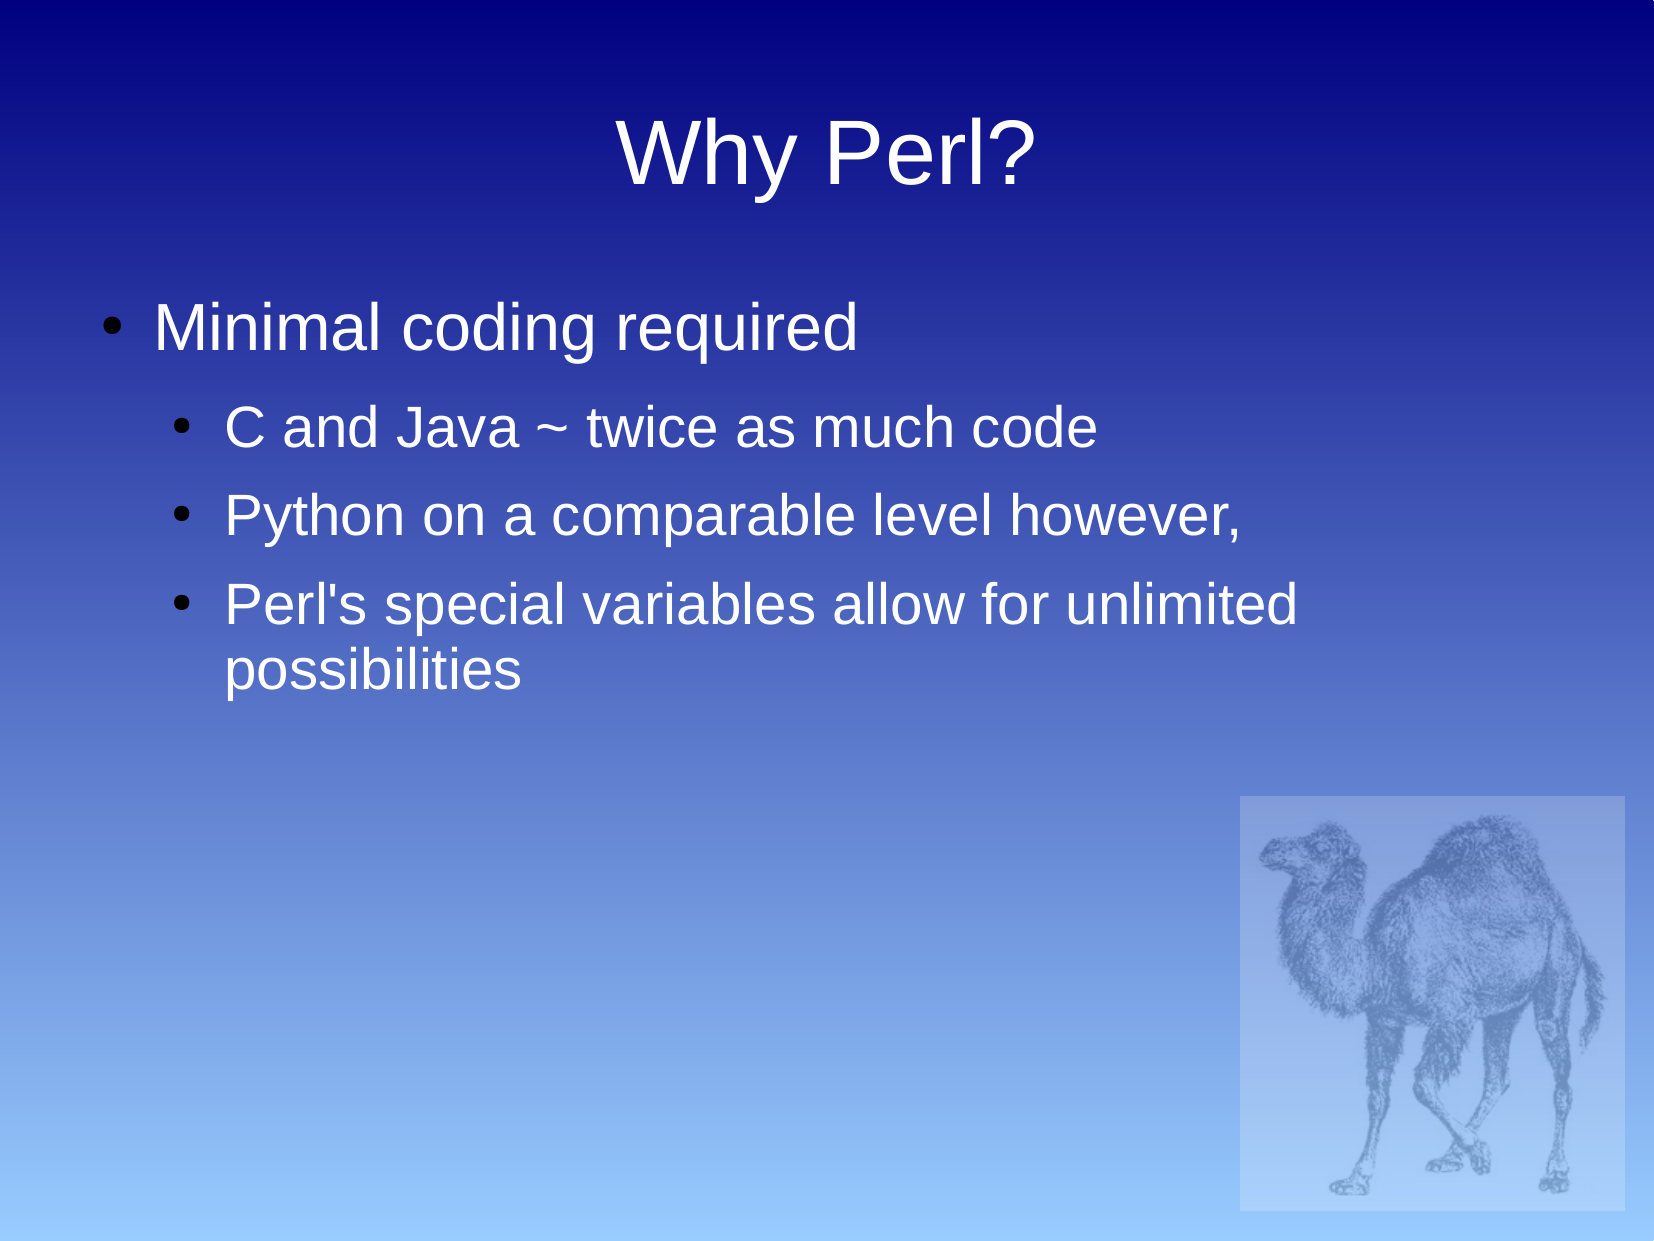

# Why Perl?
Minimal coding required
C and Java ~ twice as much code
Python on a comparable level however,
Perl's special variables allow for unlimited possibilities